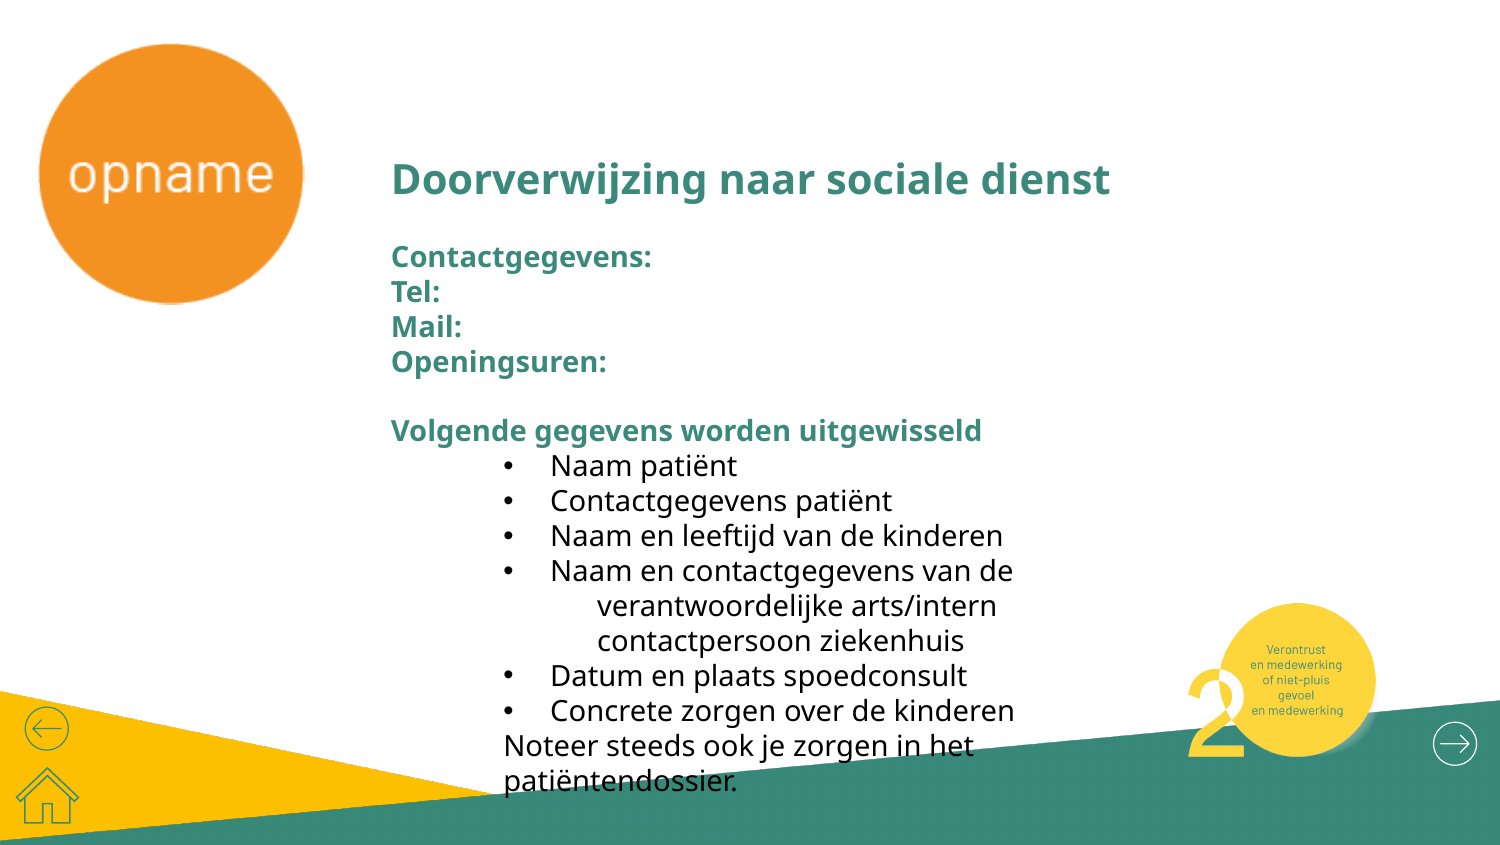

Doorverwijzing naar sociale dienst
Contactgegevens:
Tel:
Mail:
Openingsuren:
Volgende gegevens worden uitgewisseld
Naam patiënt
Contactgegevens patiënt
Naam en leeftijd van de kinderen
Naam en contactgegevens van de verantwoordelijke arts/intern contactpersoon ziekenhuis
Datum en plaats spoedconsult
Concrete zorgen over de kinderen
Noteer steeds ook je zorgen in het patiëntendossier.